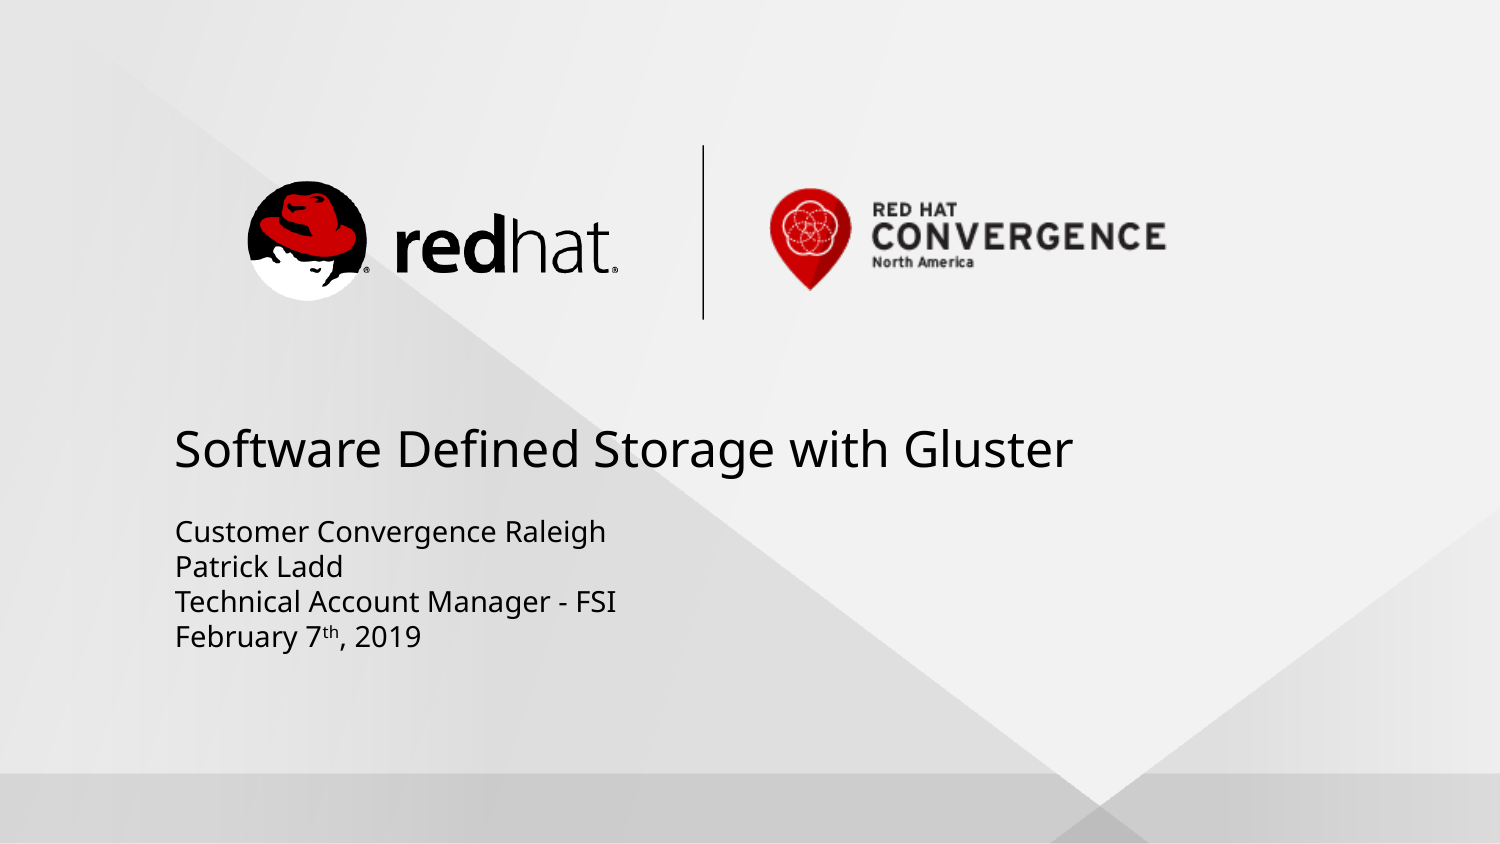

# Software Defined Storage with Gluster
Customer Convergence Raleigh
Patrick Ladd
Technical Account Manager - FSI
February 7th, 2019